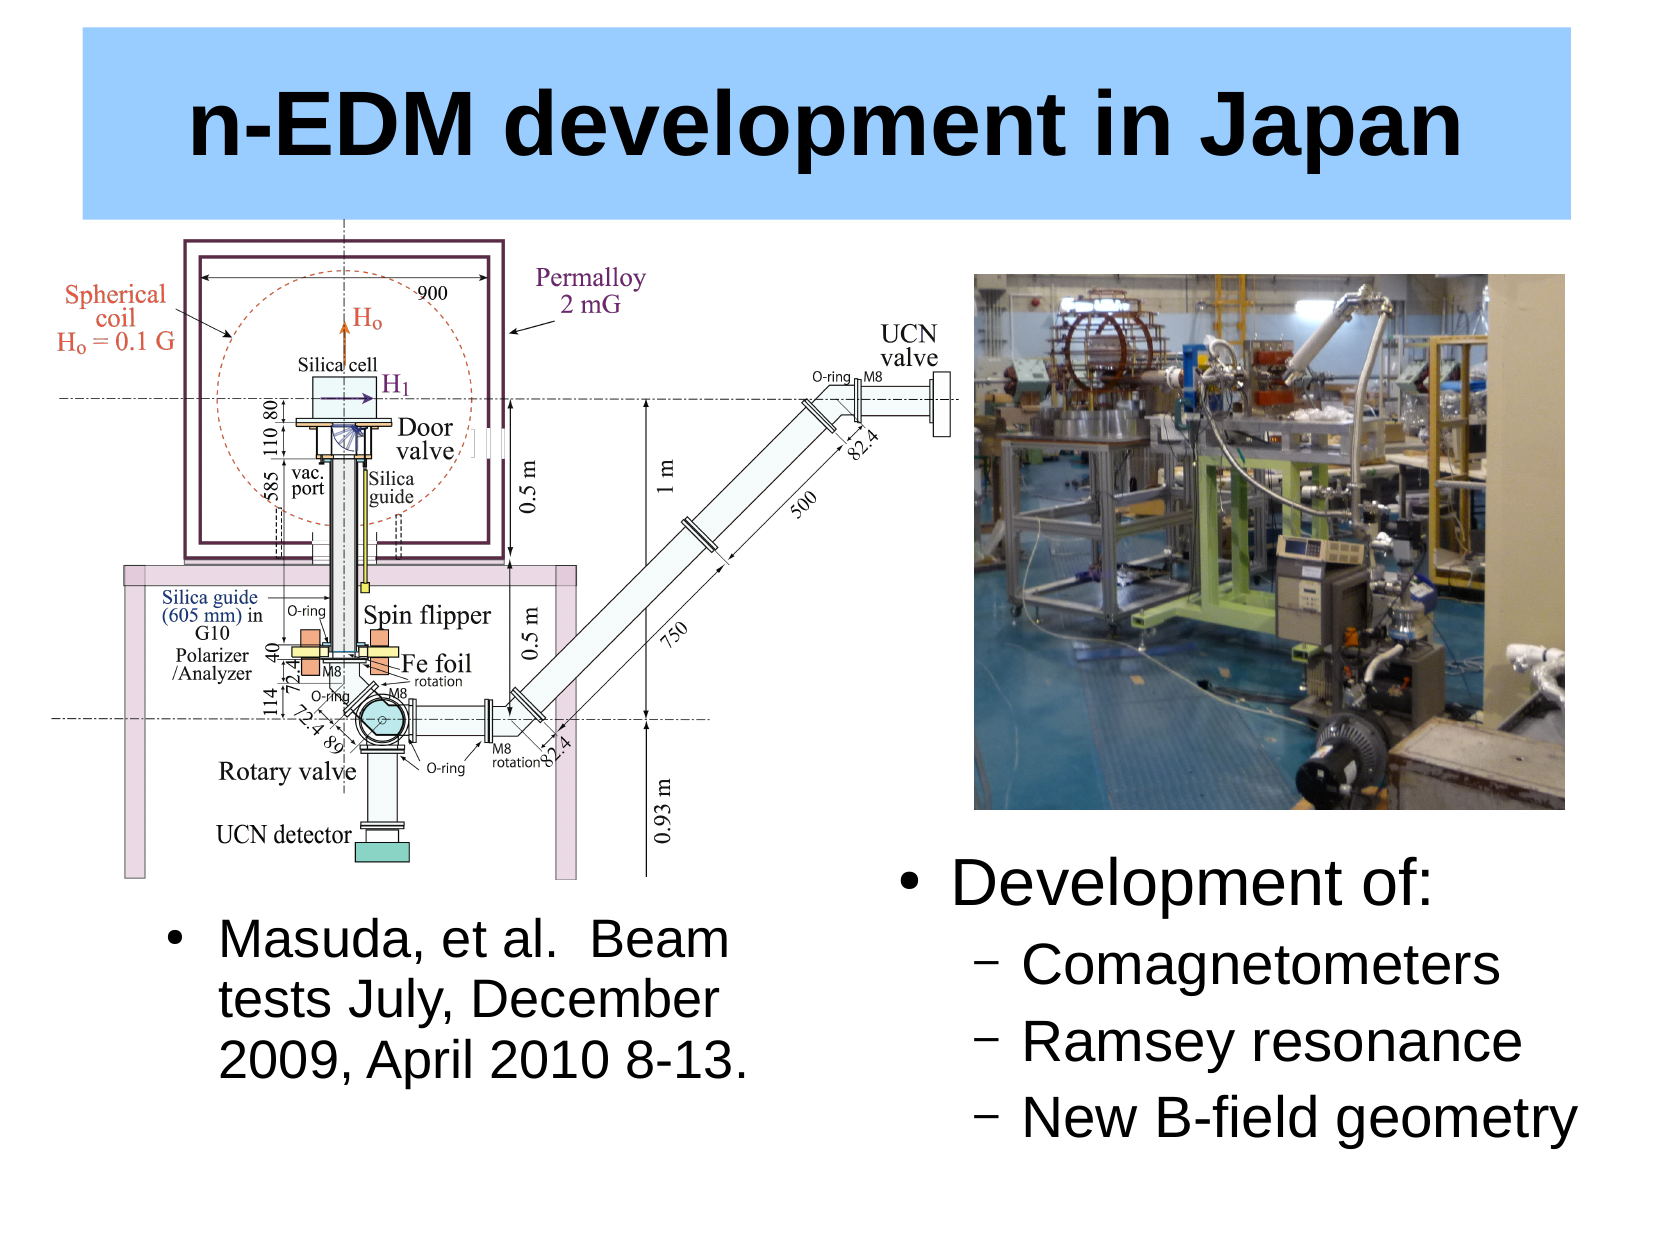

# n-EDM development in Japan
Development of:
Comagnetometers
Ramsey resonance
New B-field geometry
Masuda, et al. Beam tests July, December 2009, April 2010 8-13.